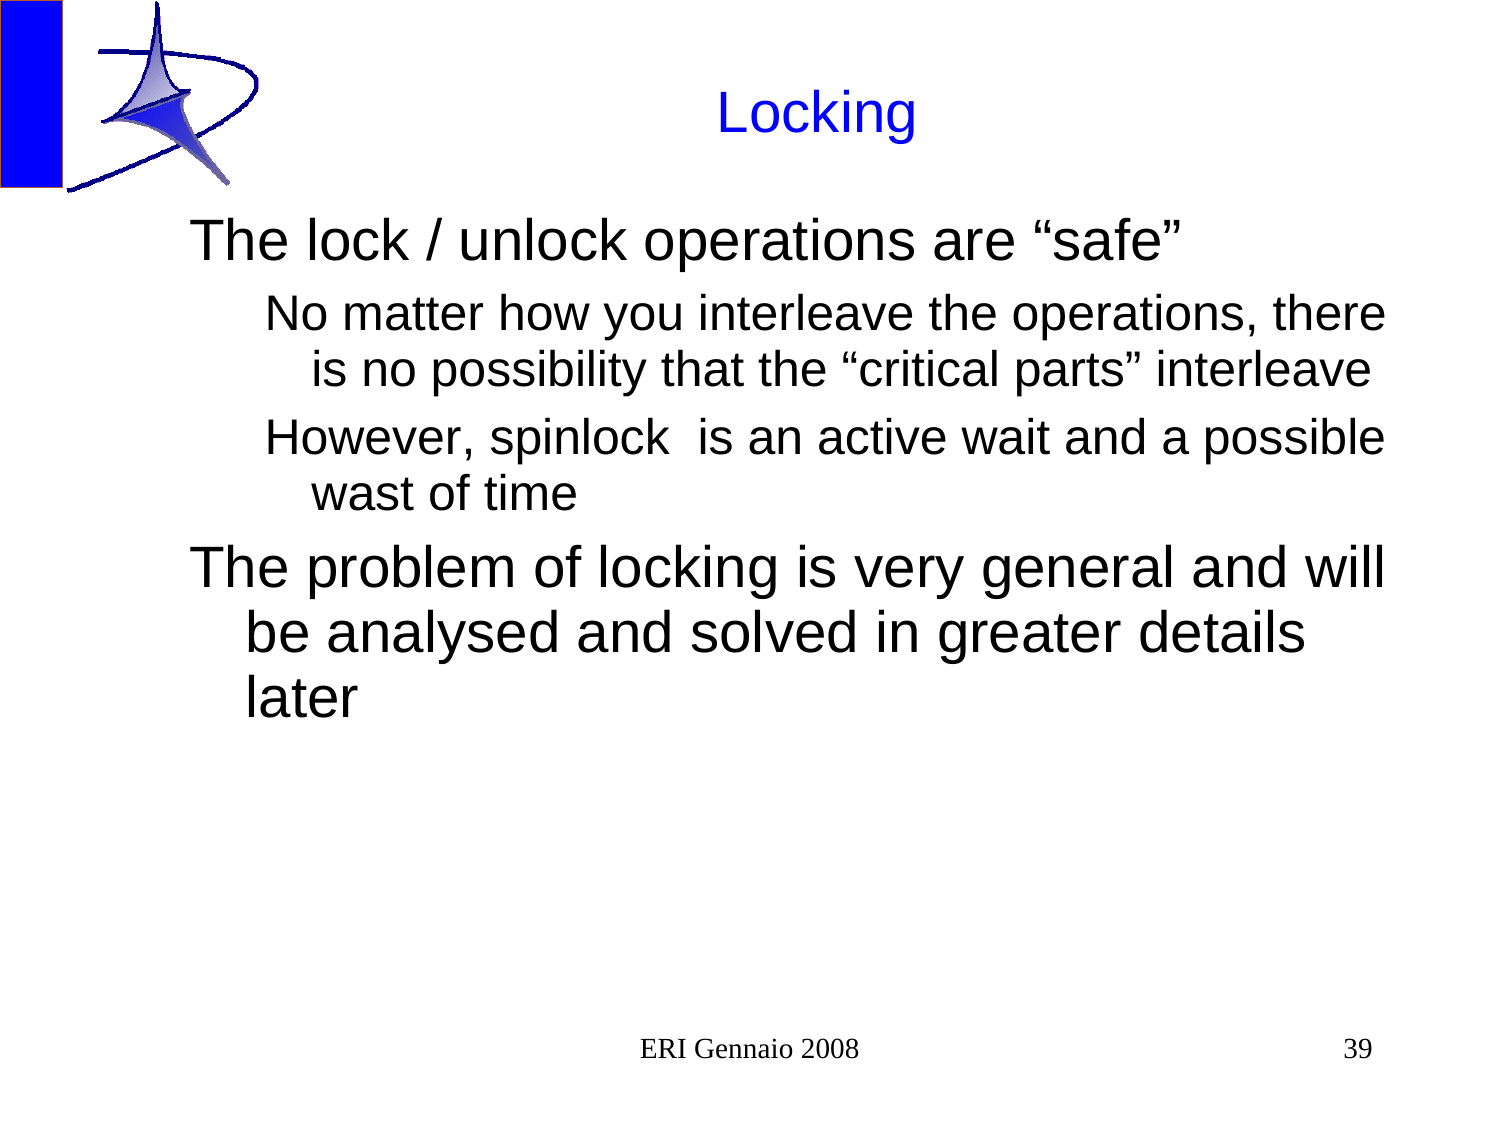

# Locking
The lock / unlock operations are “safe”
No matter how you interleave the operations, there is no possibility that the “critical parts” interleave
However, spinlock is an active wait and a possible wast of time
The problem of locking is very general and will be analysed and solved in greater details later
ERI Gennaio 2008
39